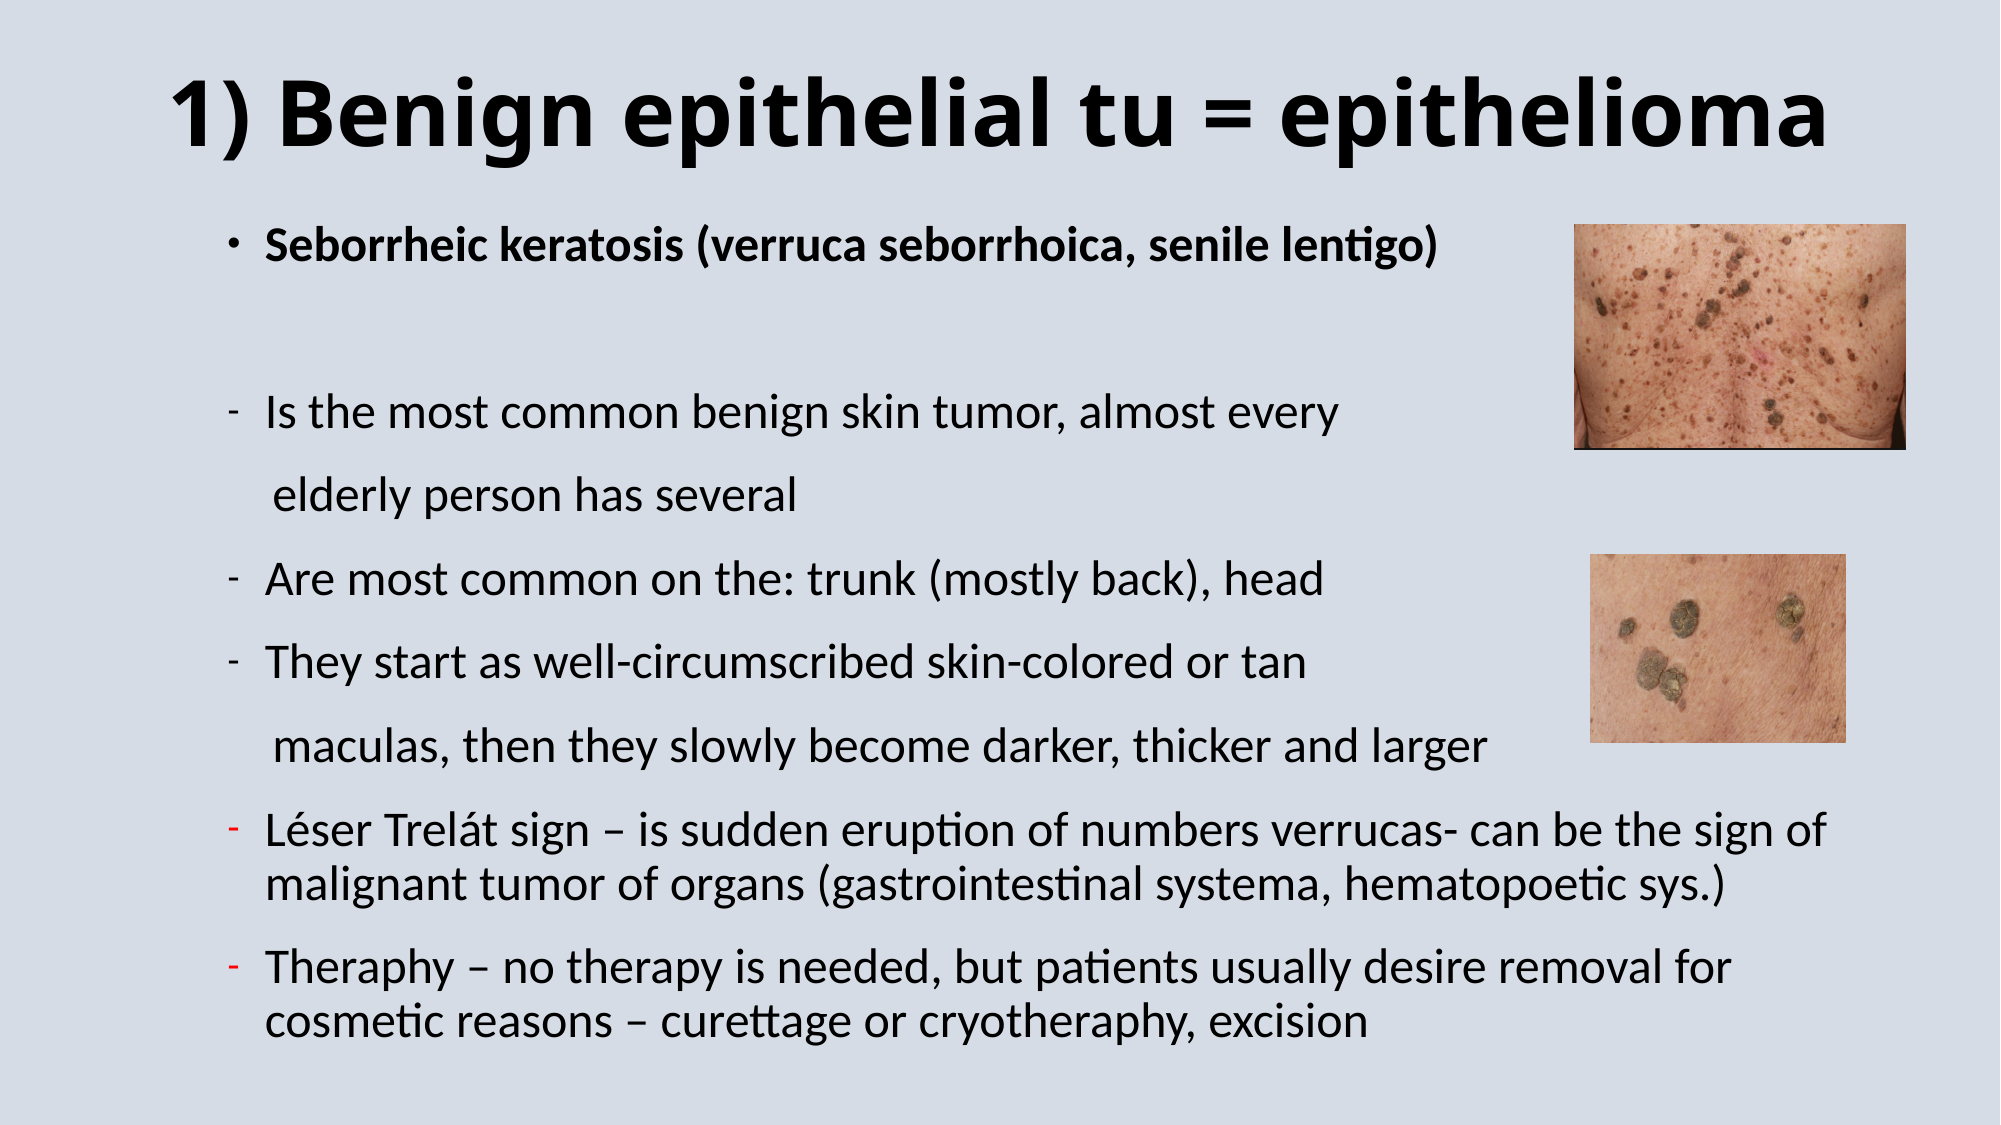

# 1) Benign epithelial tu = epithelioma
Seborrheic keratosis (verruca seborrhoica, senile lentigo)
Is the most common benign skin tumor, almost every
 elderly person has several
Are most common on the: trunk (mostly back), head
They start as well-circumscribed skin-colored or tan
 maculas, then they slowly become darker, thicker and larger
Léser Trelát sign – is sudden eruption of numbers verrucas- can be the sign of malignant tumor of organs (gastrointestinal systema, hematopoetic sys.)
Theraphy – no therapy is needed, but patients usually desire removal for cosmetic reasons – curettage or cryotheraphy, excision